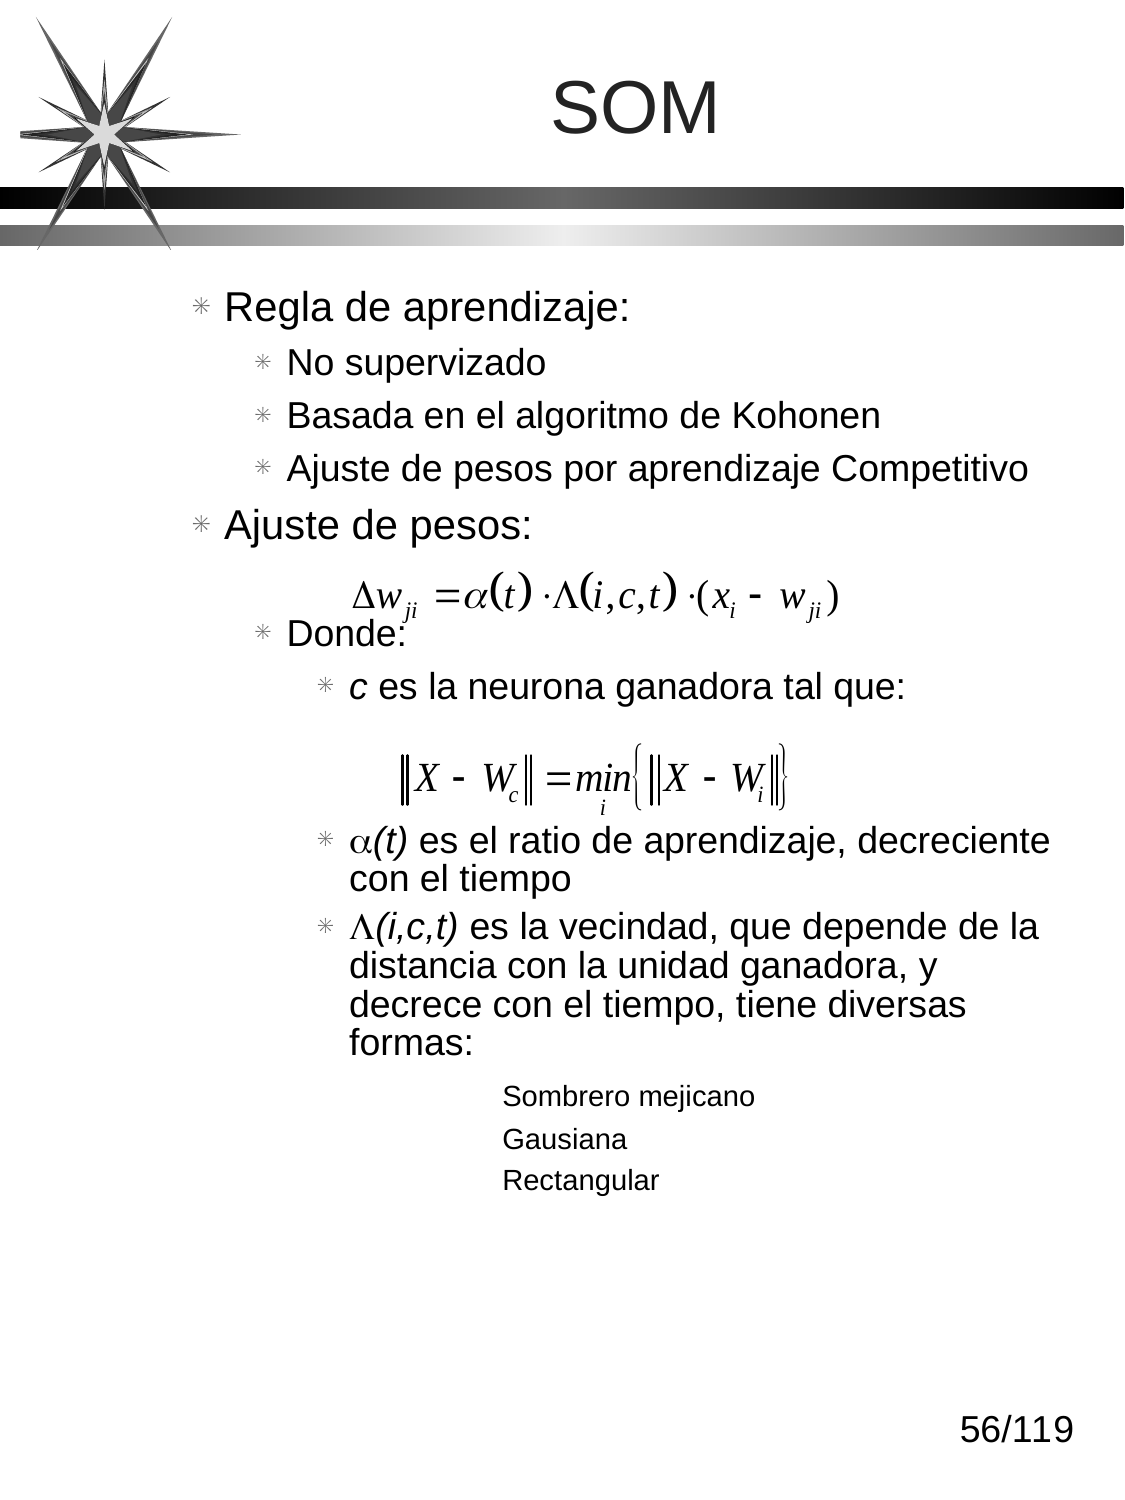

# SOM
Regla de aprendizaje:
No supervizado
Basada en el algoritmo de Kohonen
Ajuste de pesos por aprendizaje Competitivo
Ajuste de pesos:
Donde:
c es la neurona ganadora tal que:
(t) es el ratio de aprendizaje, decreciente con el tiempo
(i,c,t) es la vecindad, que depende de la distancia con la unidad ganadora, y decrece con el tiempo, tiene diversas formas:
 			Sombrero mejicano
 			Gausiana
 			Rectangular